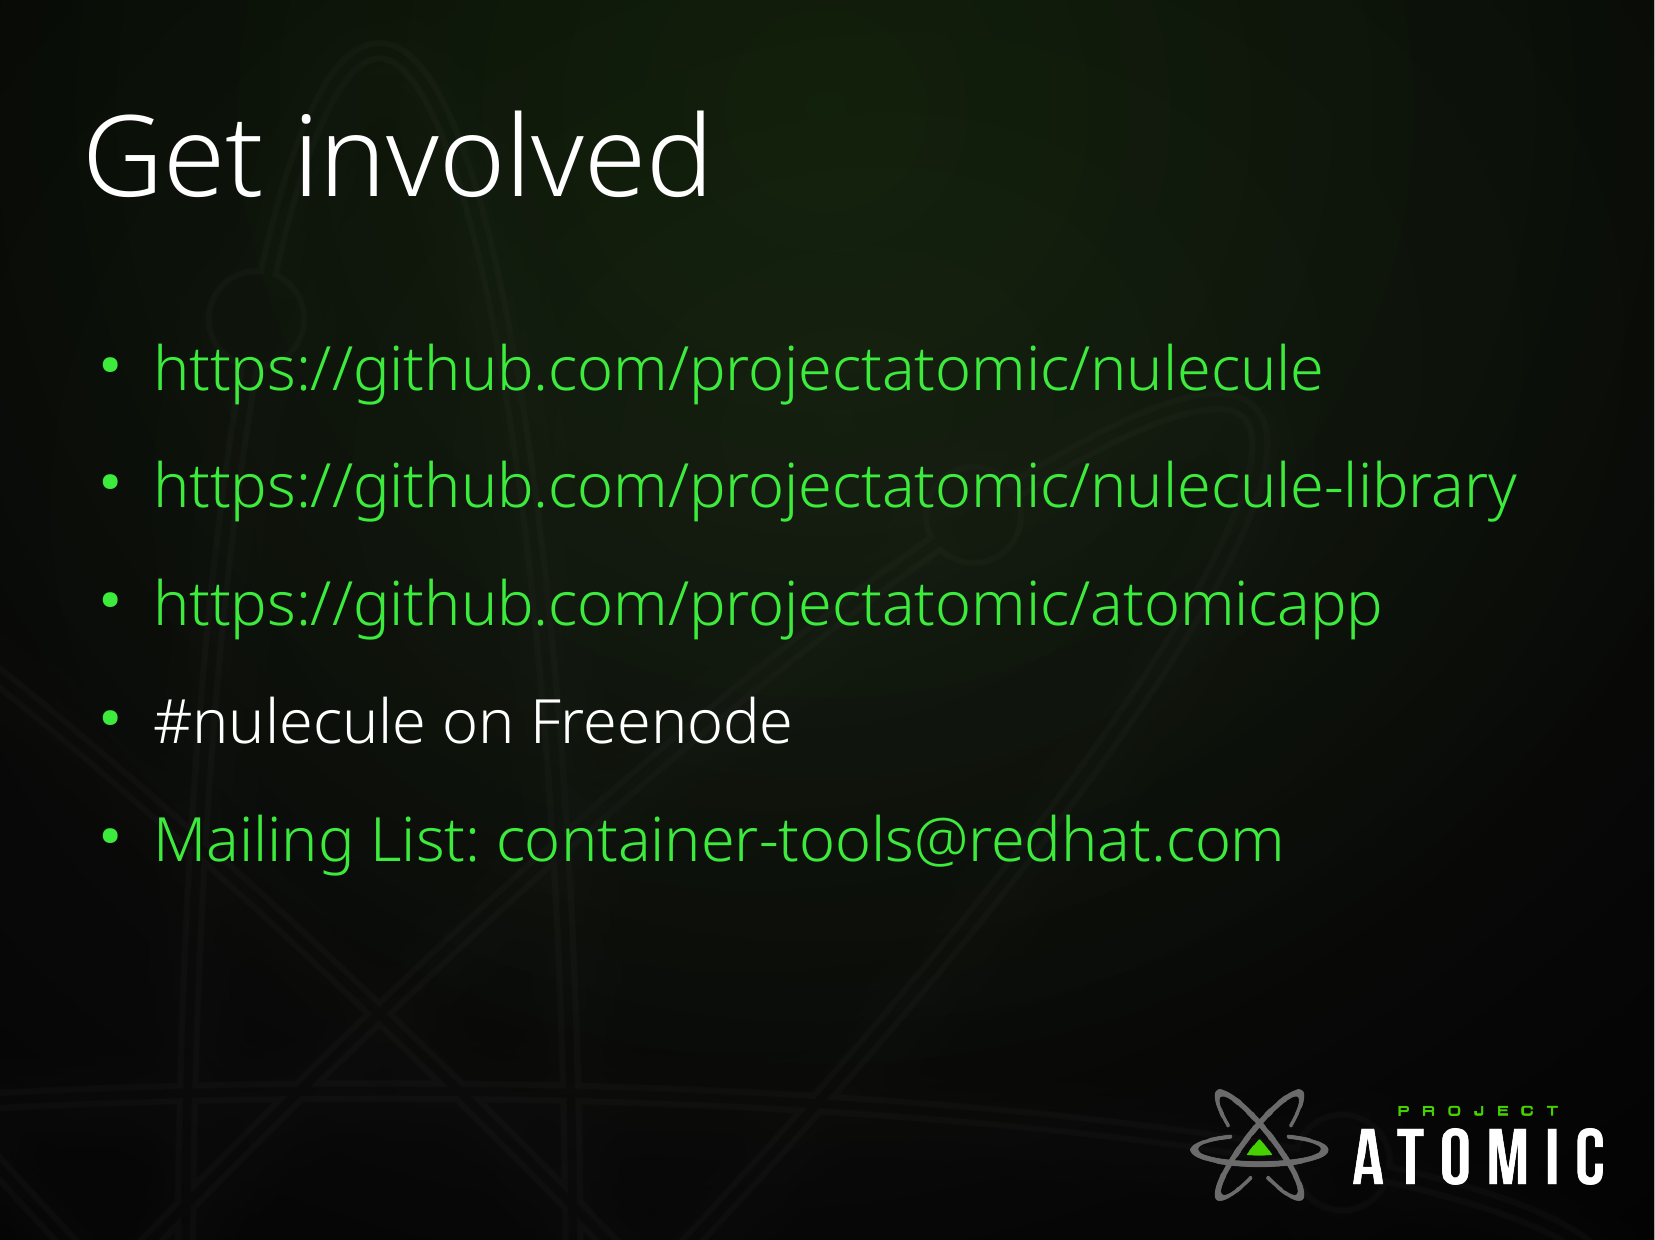

# Get involved
https://github.com/projectatomic/nulecule
https://github.com/projectatomic/nulecule-library
https://github.com/projectatomic/atomicapp
#nulecule on Freenode
Mailing List: container-tools@redhat.com